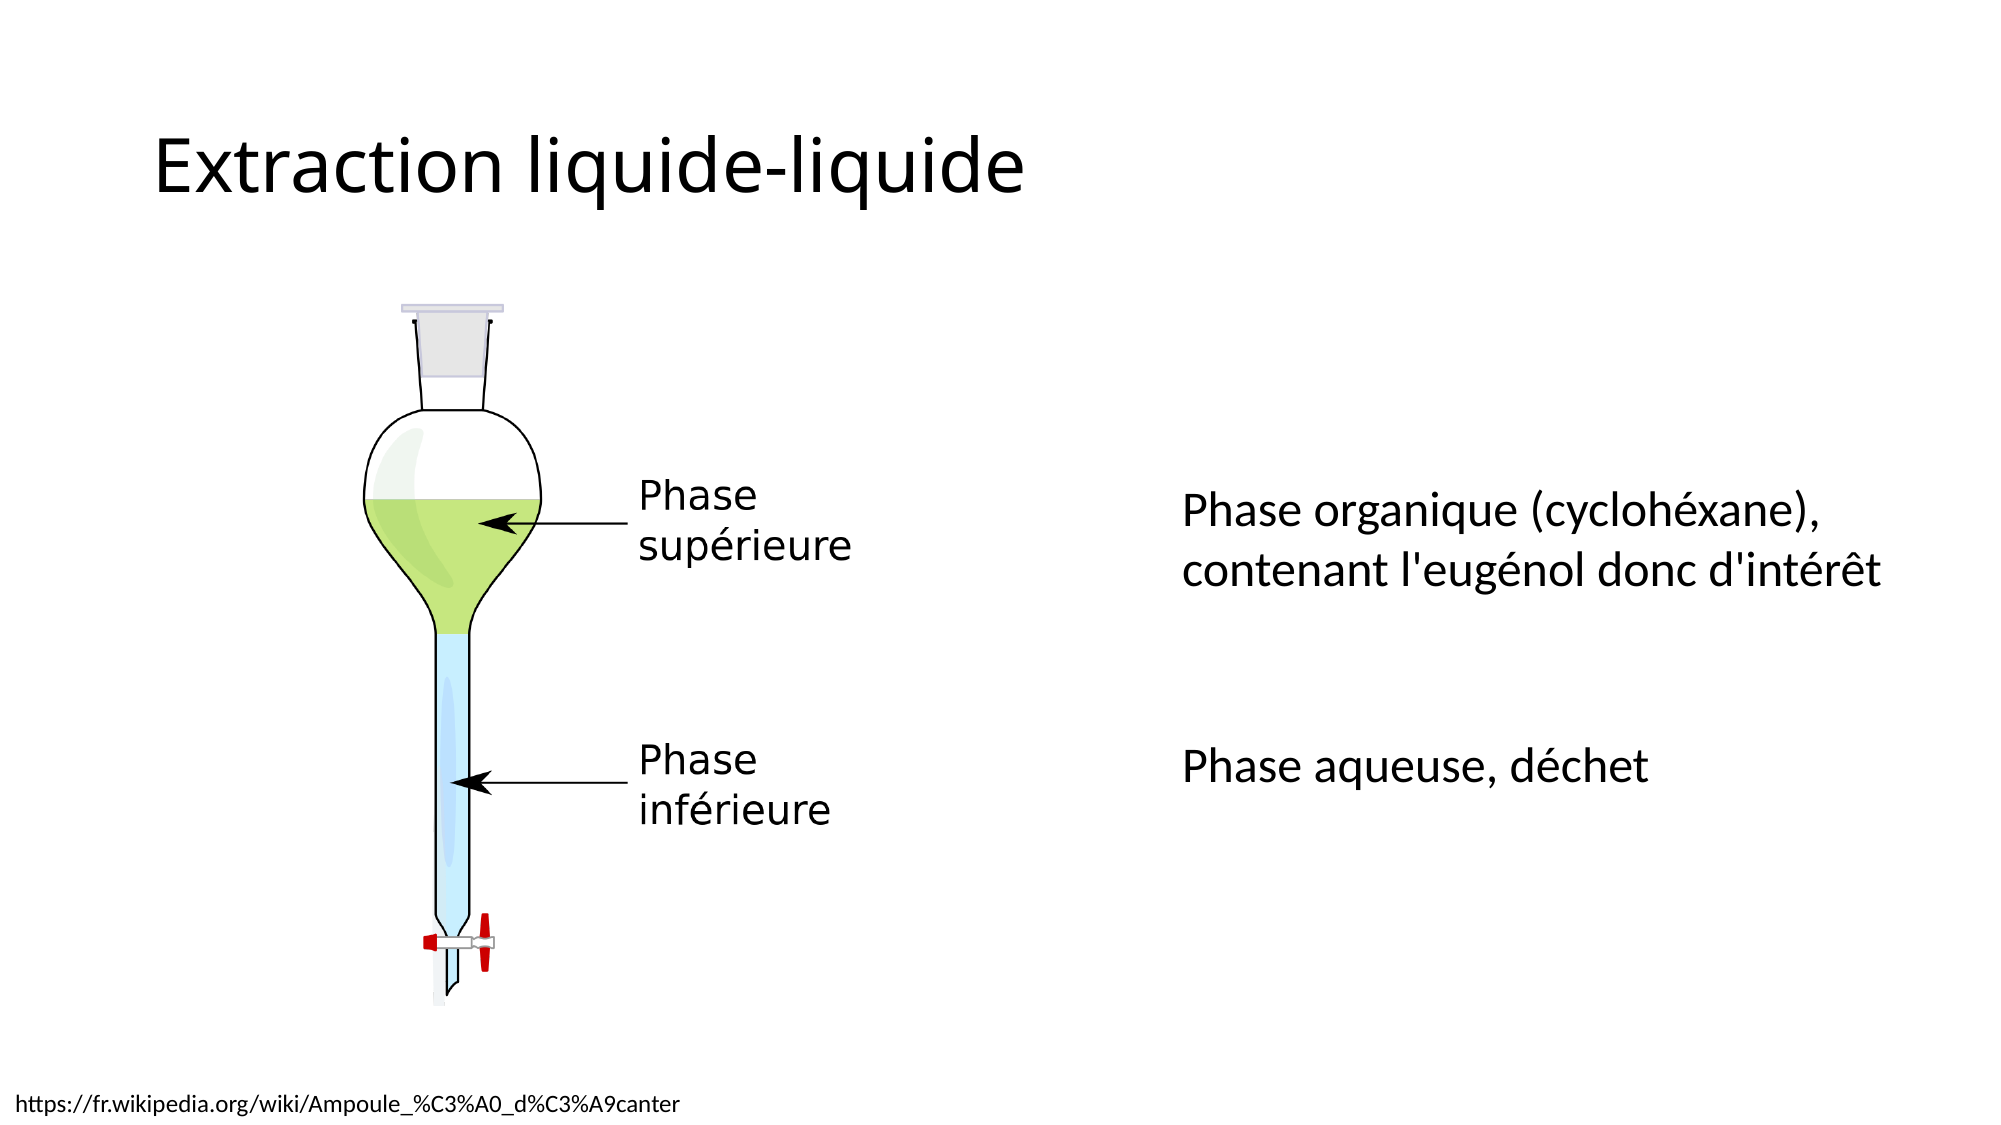

# Extraction liquide-liquide
Phase organique (cyclohéxane), contenant l'eugénol donc d'intérêt
Phase aqueuse, déchet
https://fr.wikipedia.org/wiki/Ampoule_%C3%A0_d%C3%A9canter